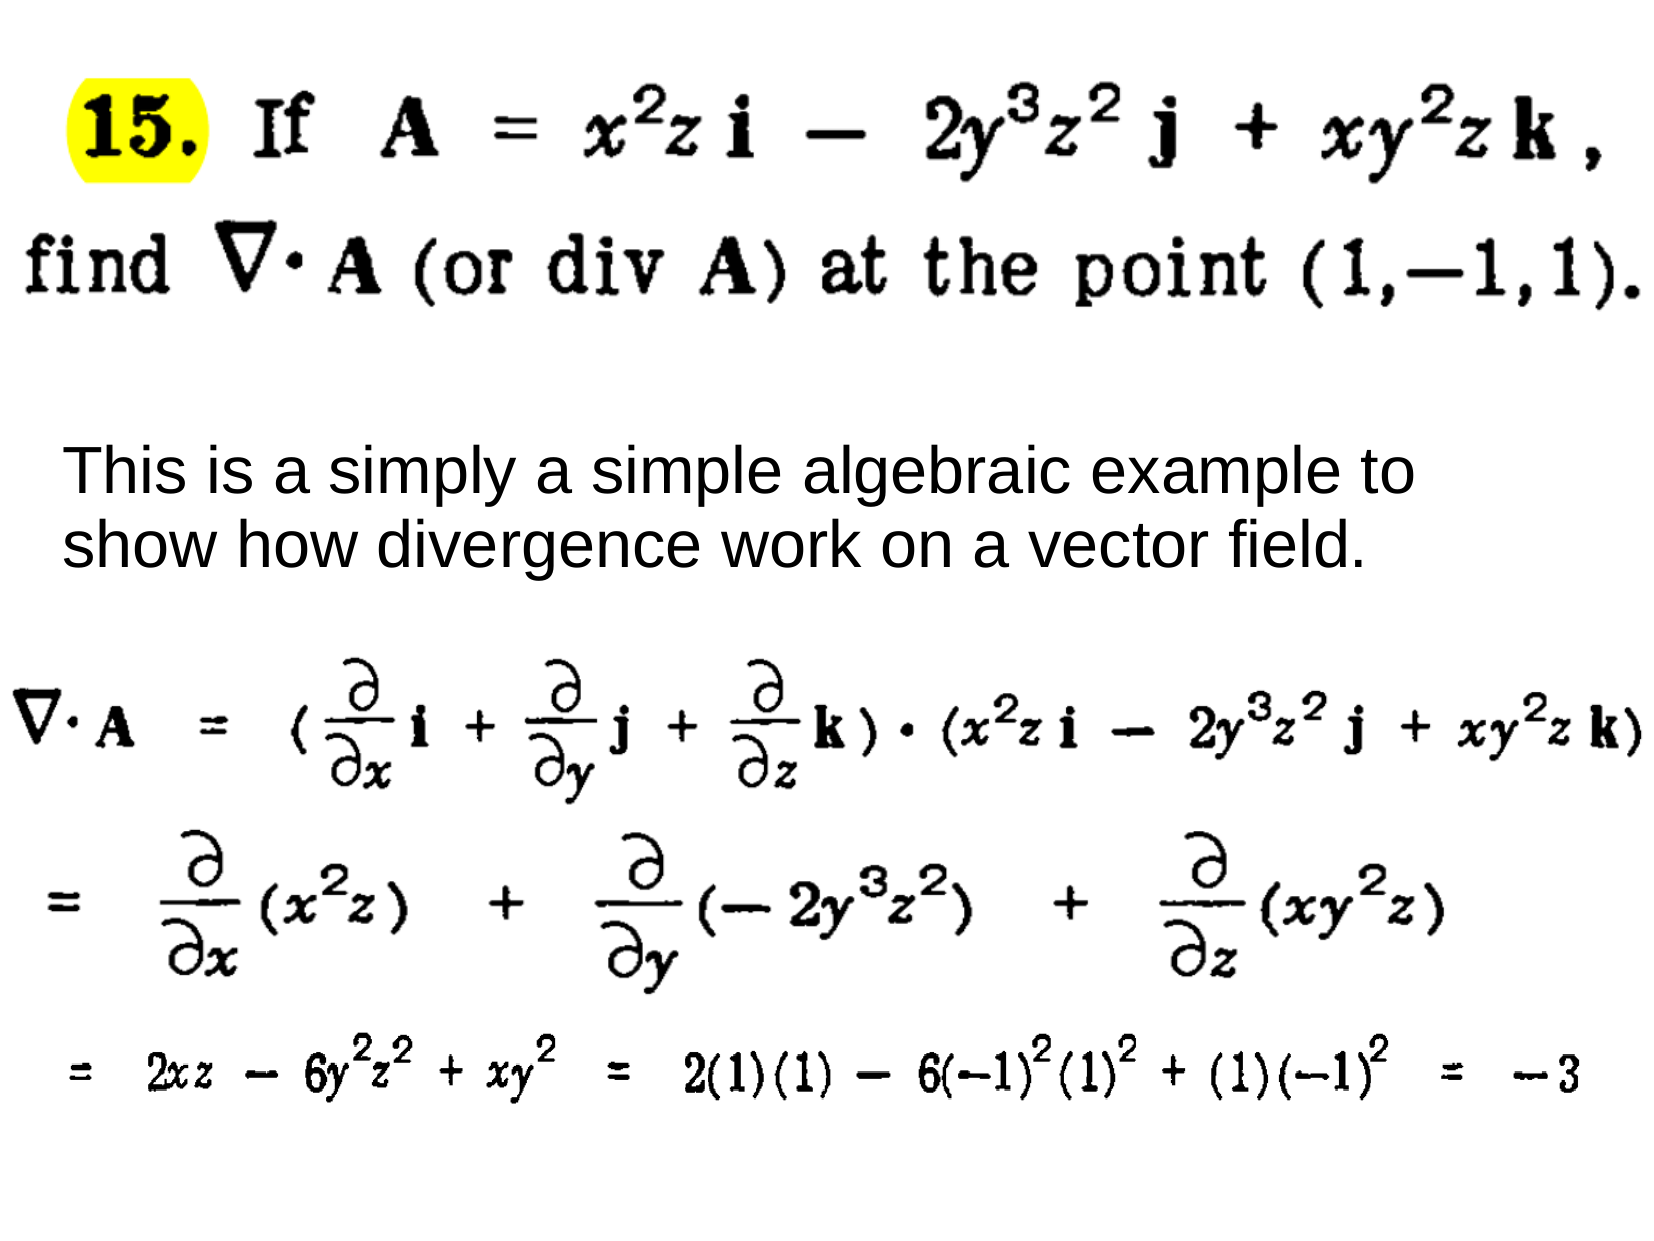

This is a simply a simple algebraic example to show how divergence work on a vector field.